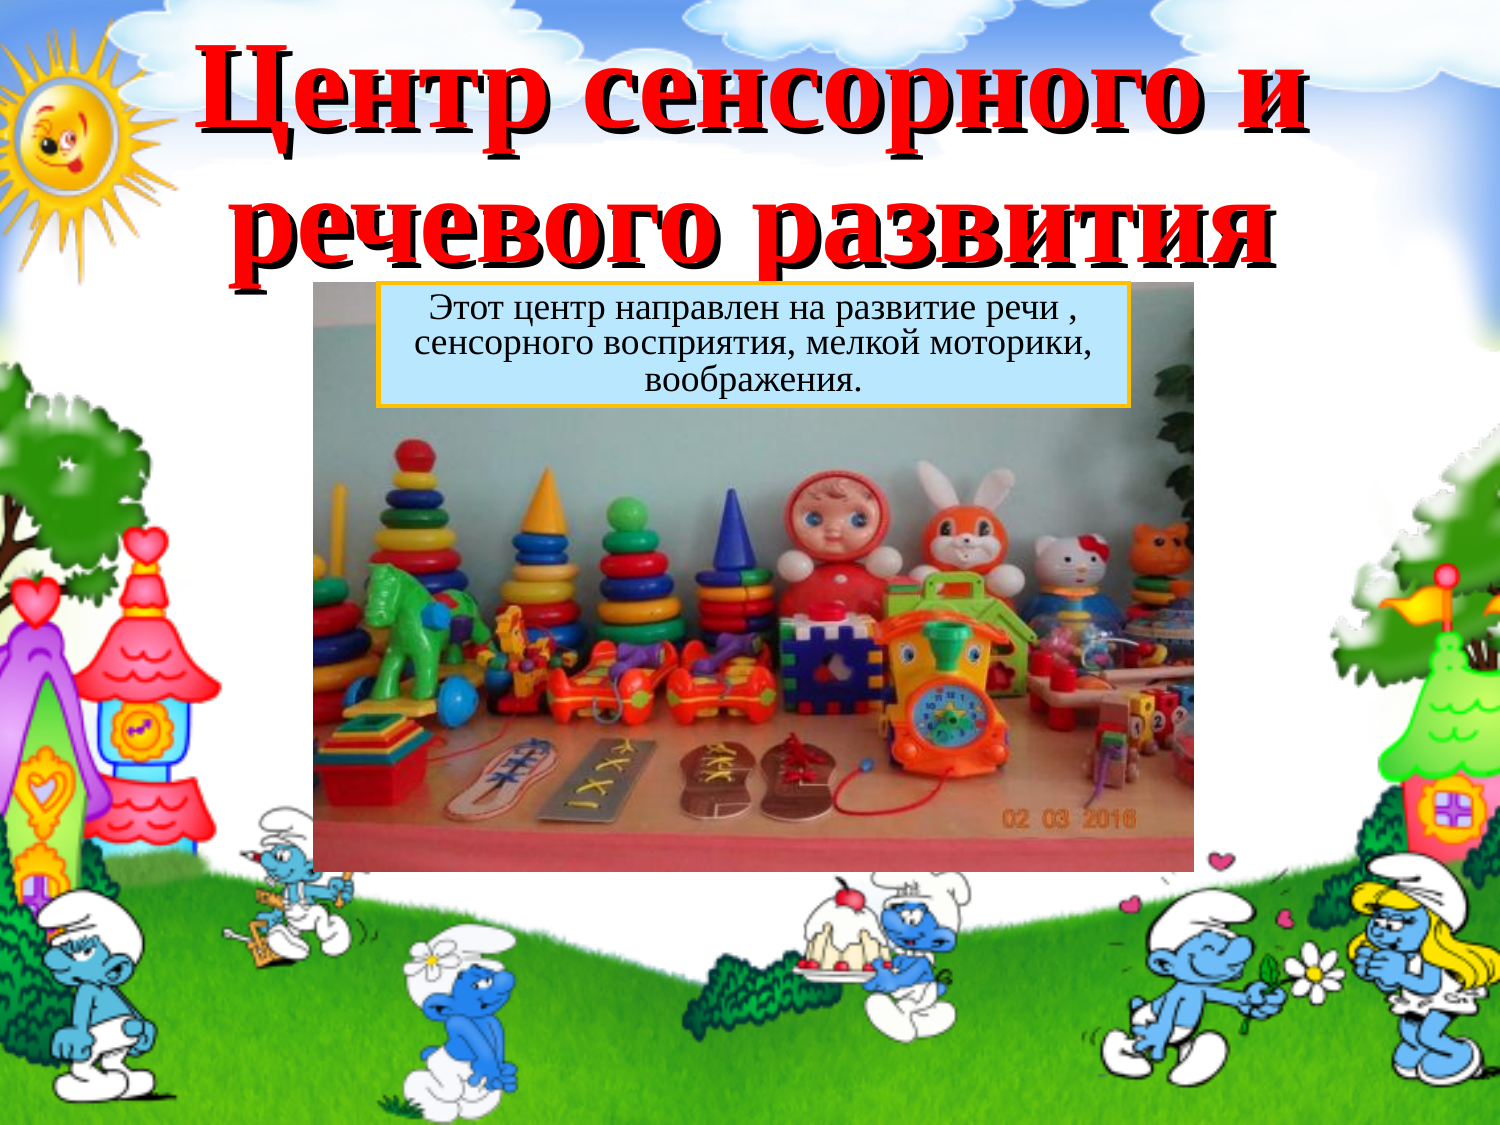

# Центр сенсорного и речевого развития
Этот центр направлен на развитие речи , сенсорного восприятия, мелкой моторики, воображения.